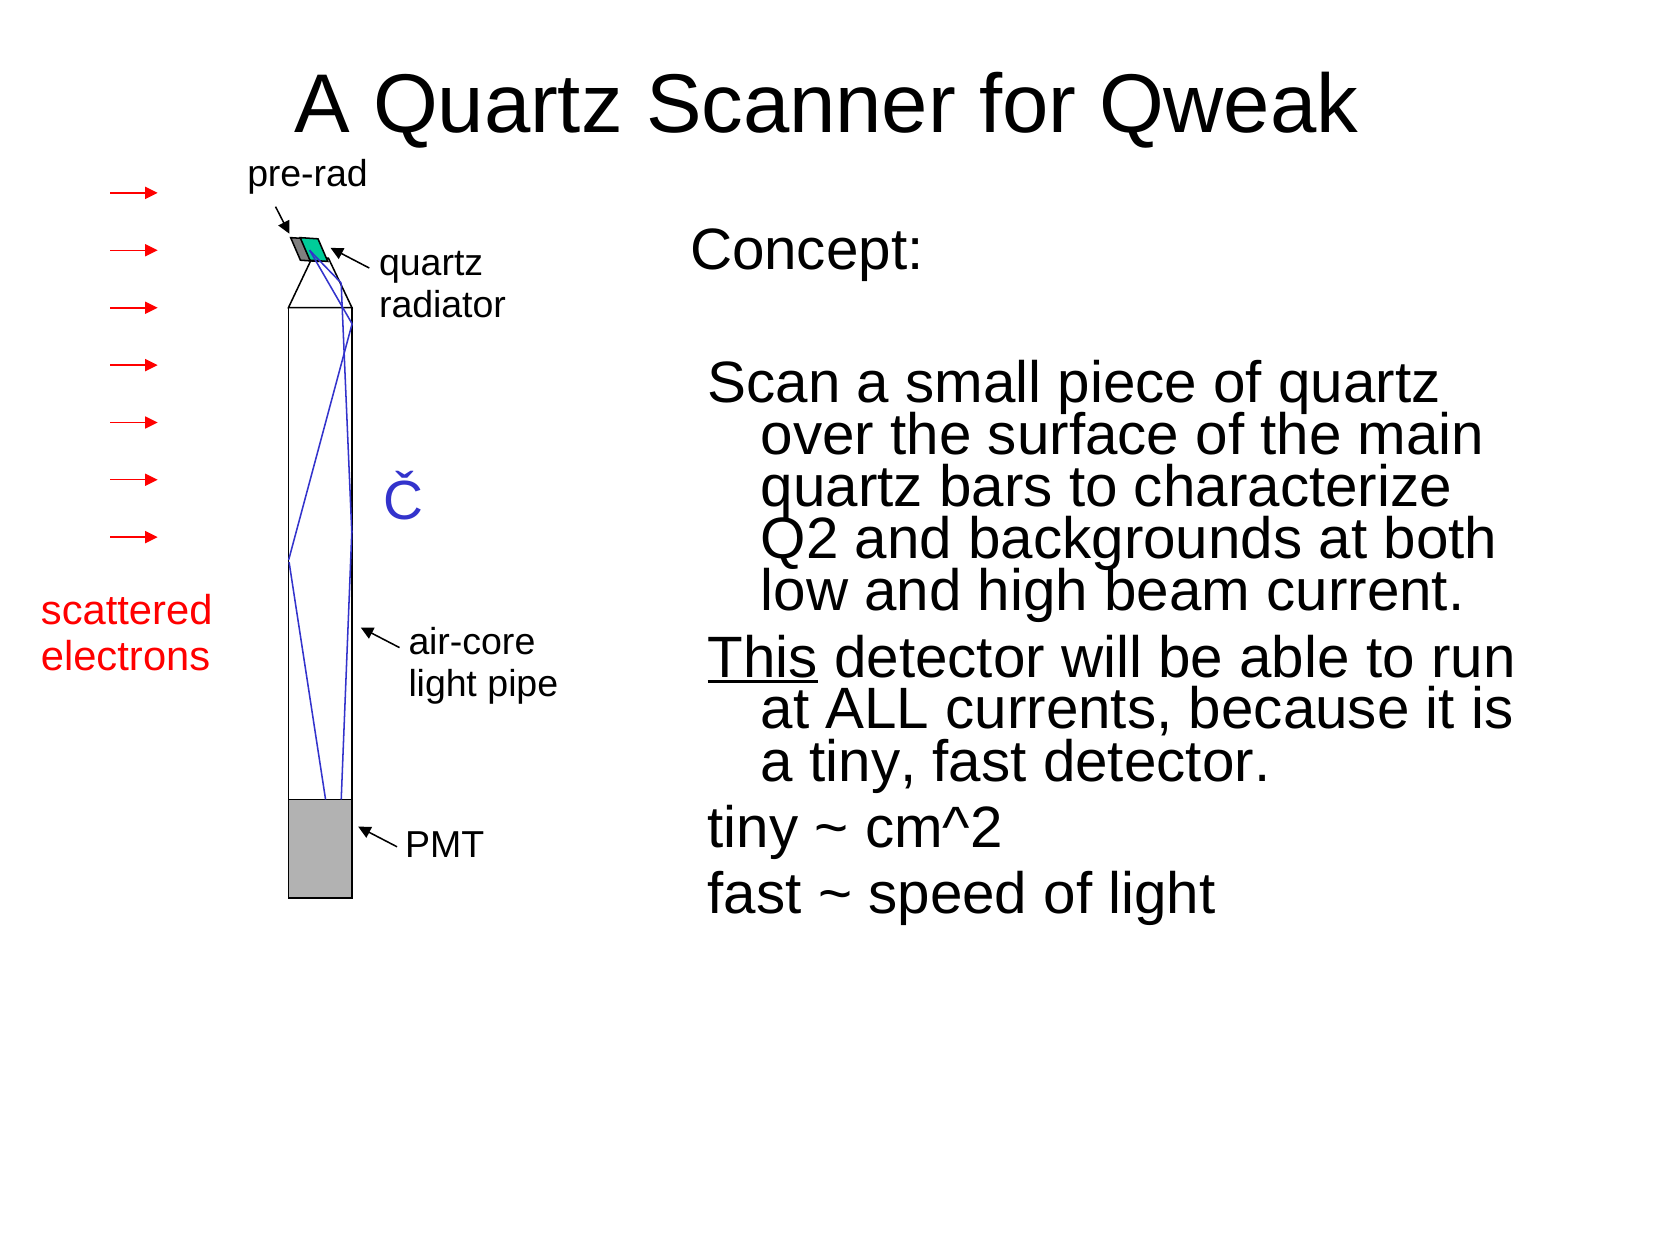

# A Quartz Scanner for Qweak
pre-rad
Concept:
Scan a small piece of quartz over the surface of the main quartz bars to characterize Q2 and backgrounds at both low and high beam current.
This detector will be able to run at ALL currents, because it is a tiny, fast detector.
tiny ~ cm^2
fast ~ speed of light
quartz
radiator
Č
scattered
electrons
air-core
light pipe
PMT